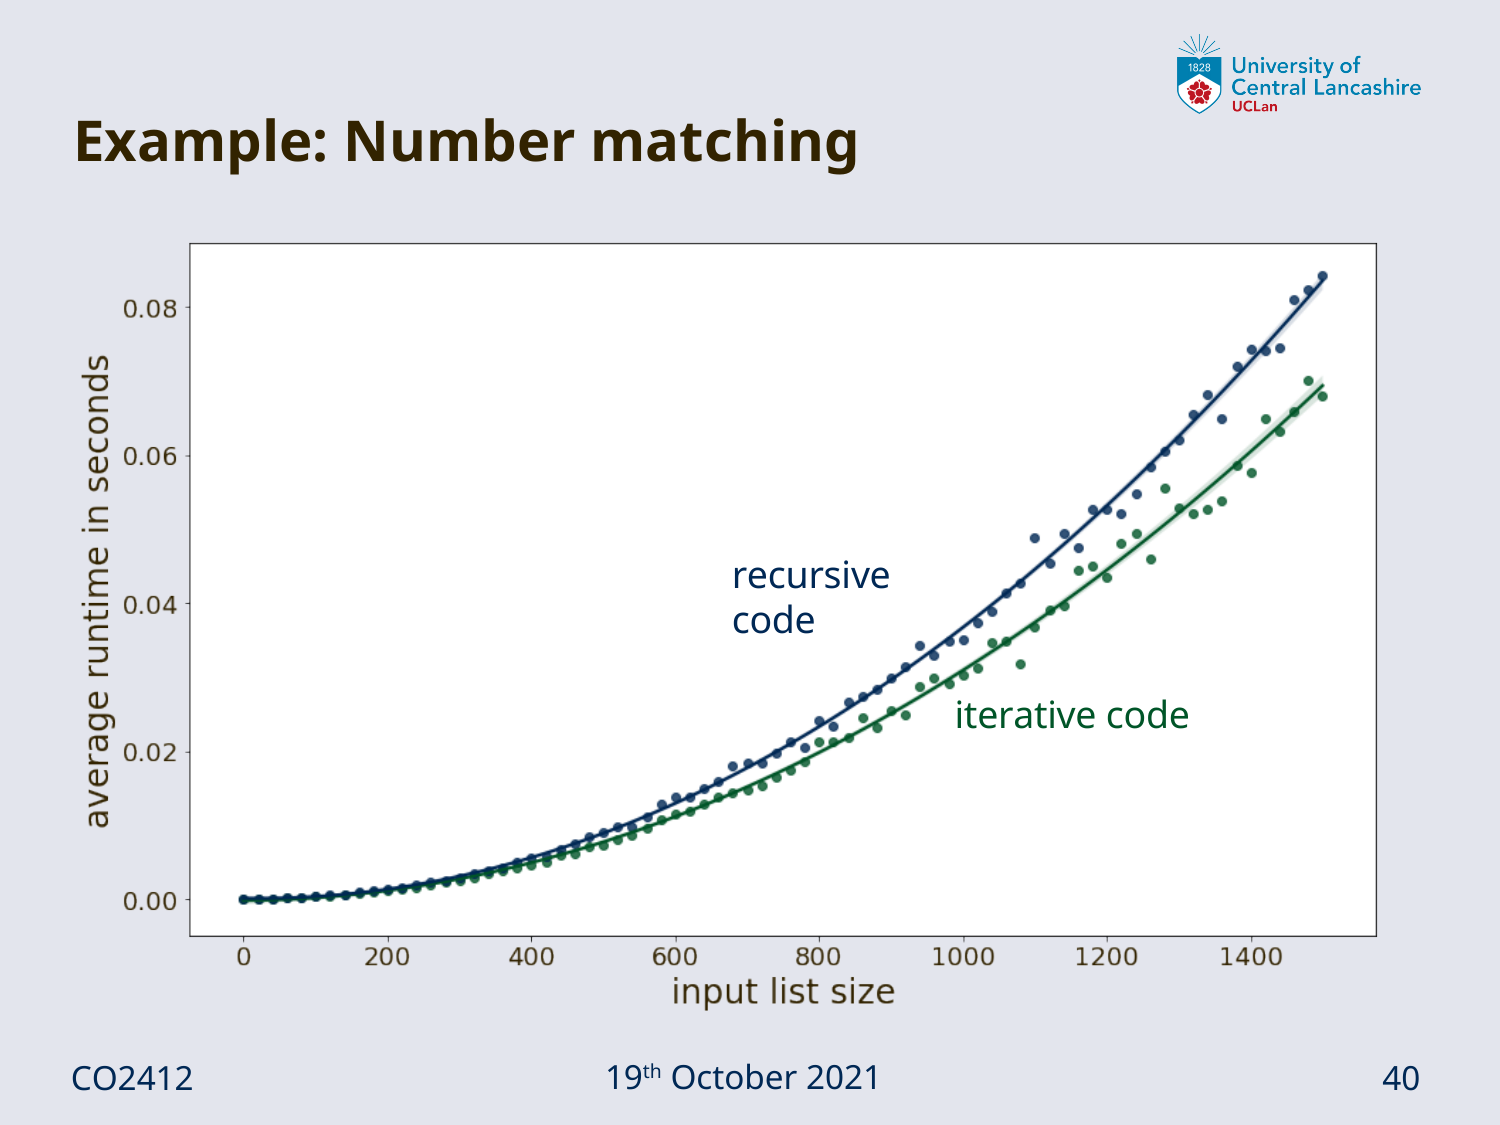

# Example: Number matching
recursive code
iterative code